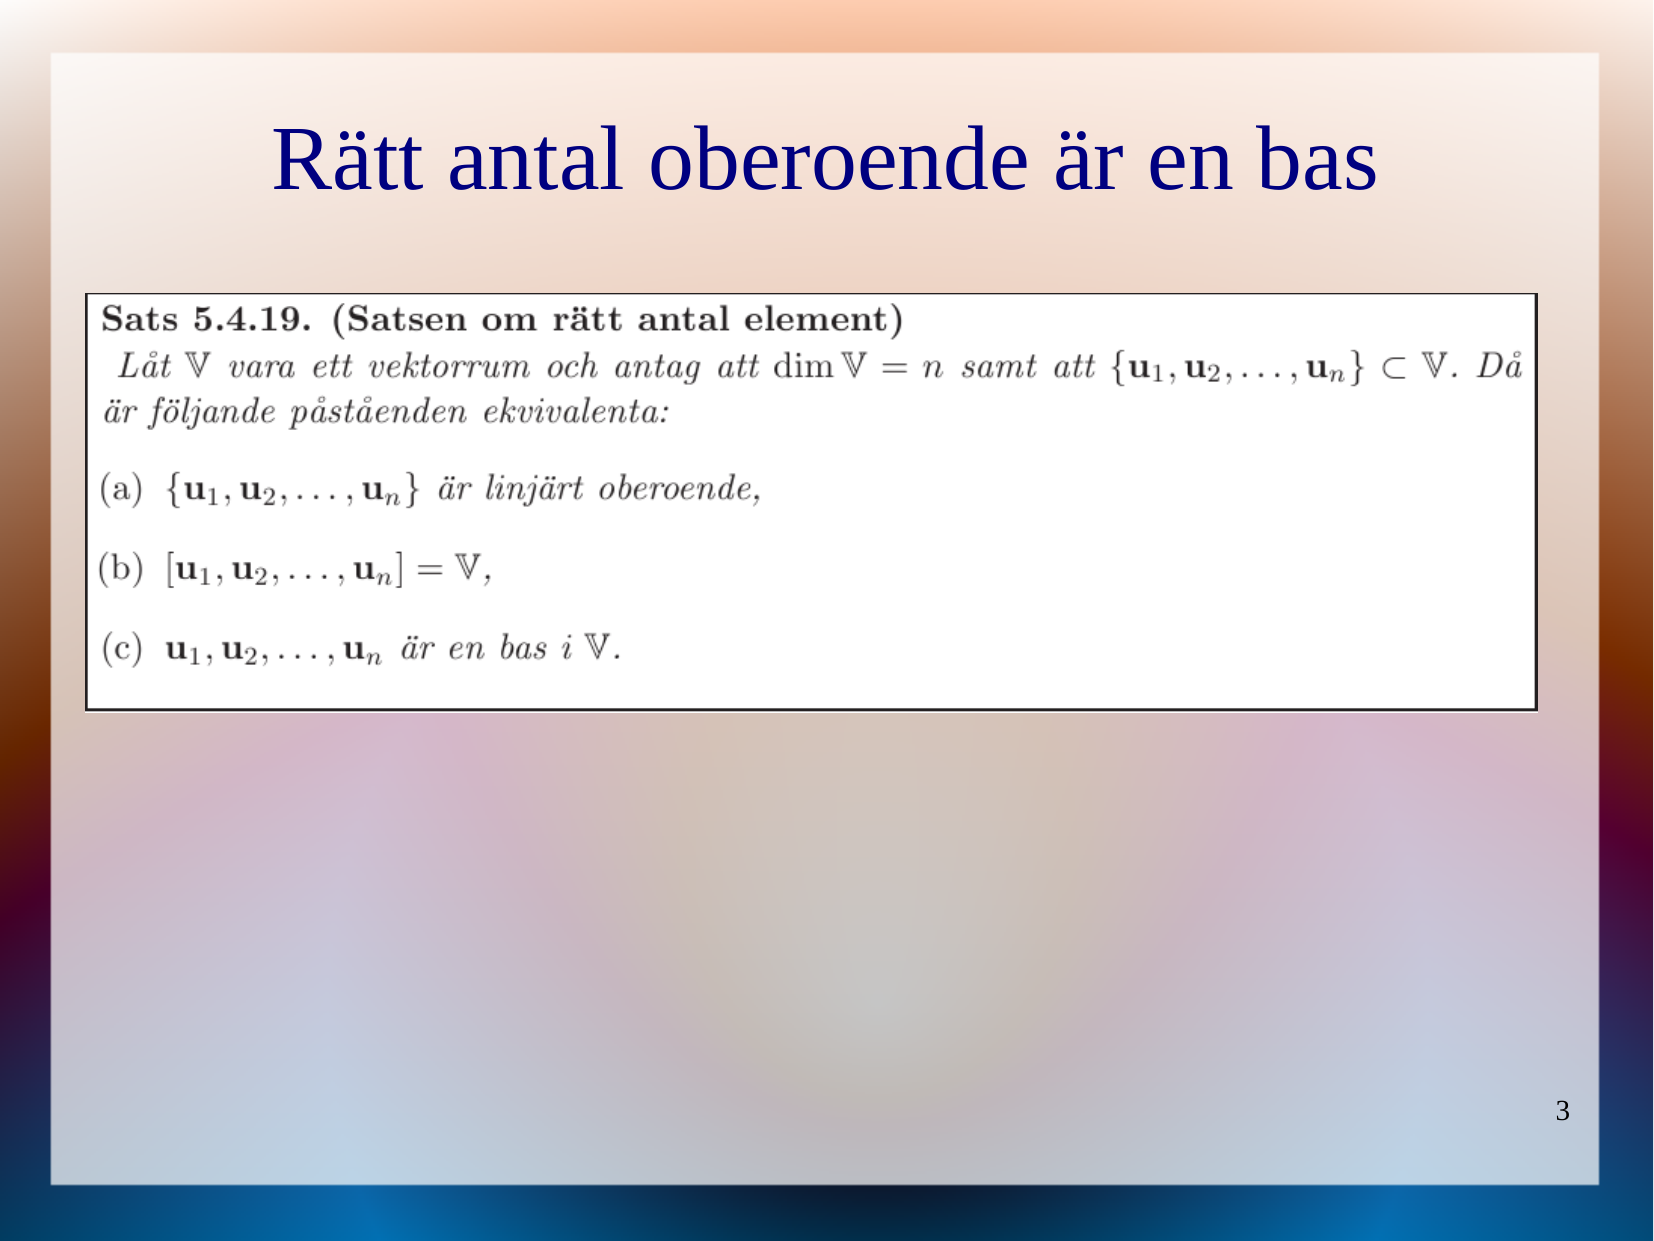

# Rätt antal oberoende är en bas
3